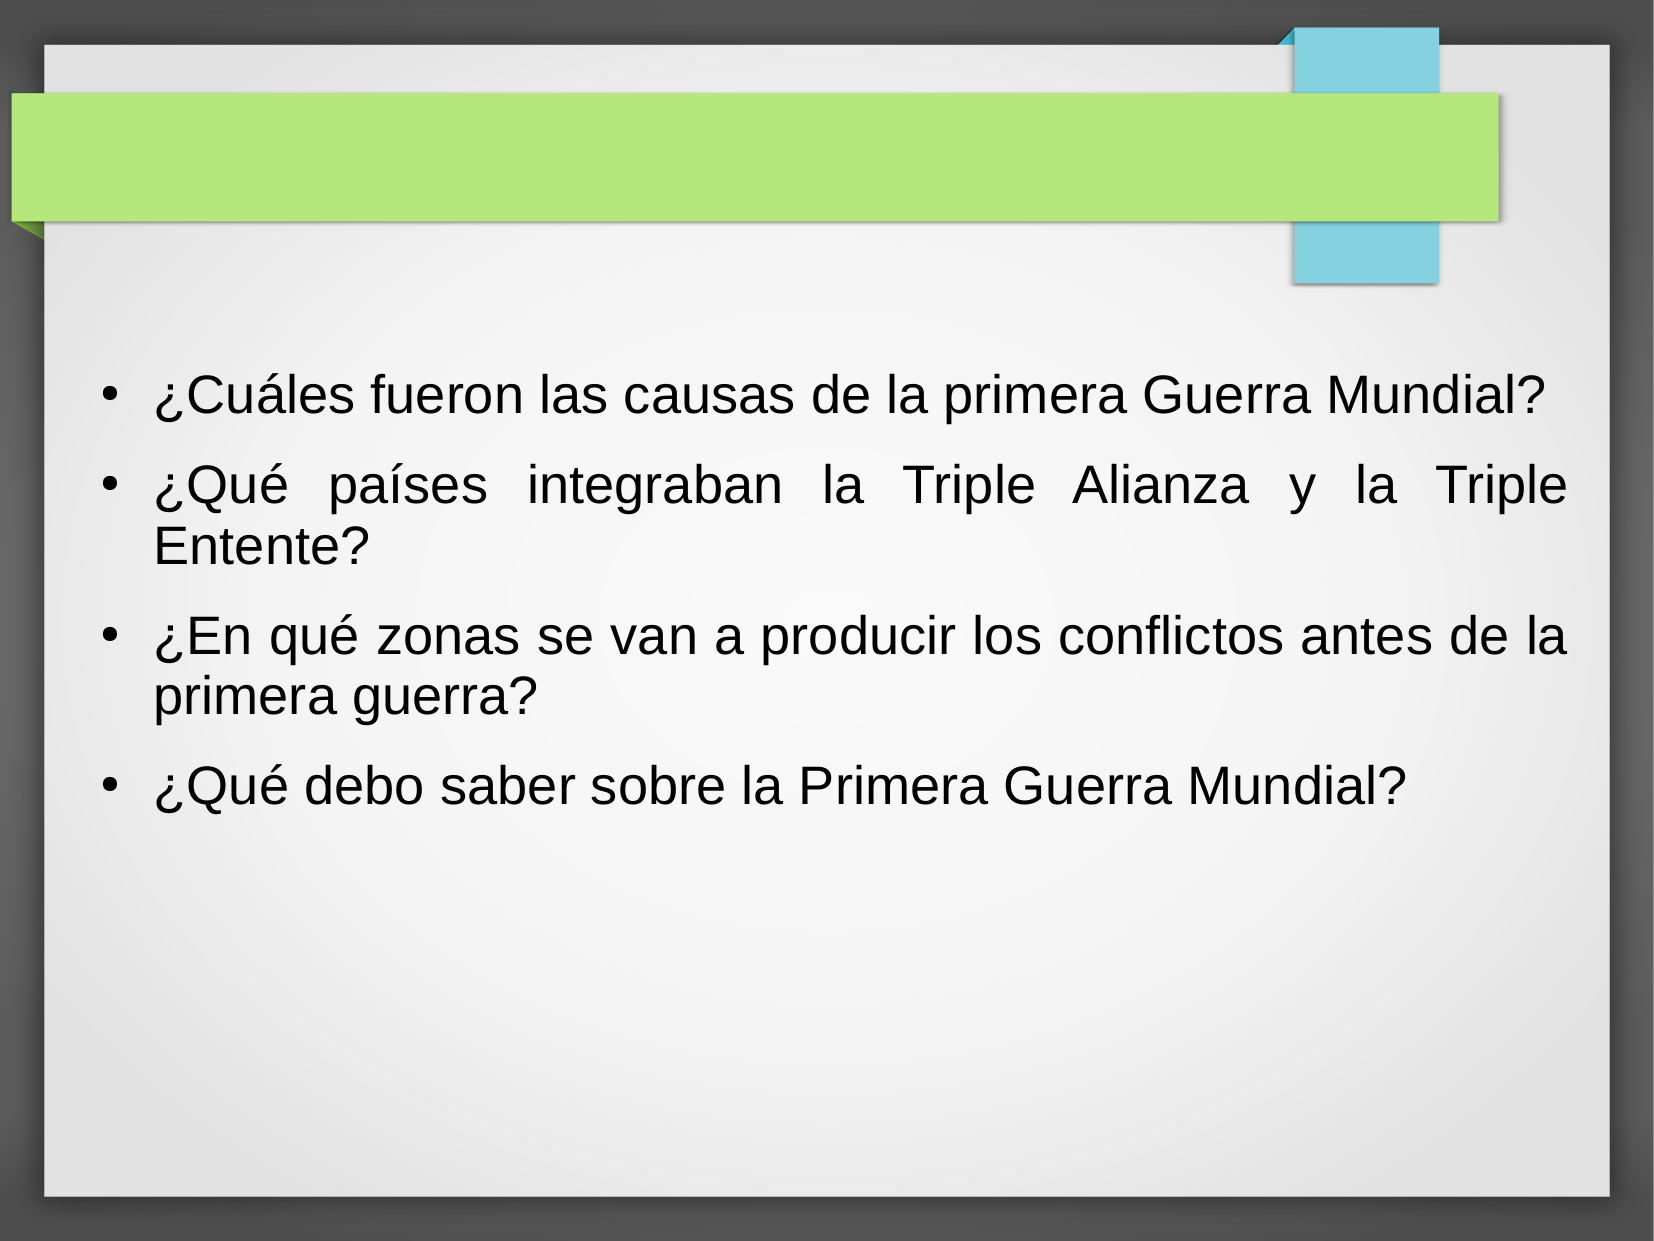

# ¿Cuáles fueron las causas de la primera Guerra Mundial?
¿Qué países integraban la Triple Alianza y la Triple Entente?
¿En qué zonas se van a producir los conflictos antes de la primera guerra?
¿Qué debo saber sobre la Primera Guerra Mundial?